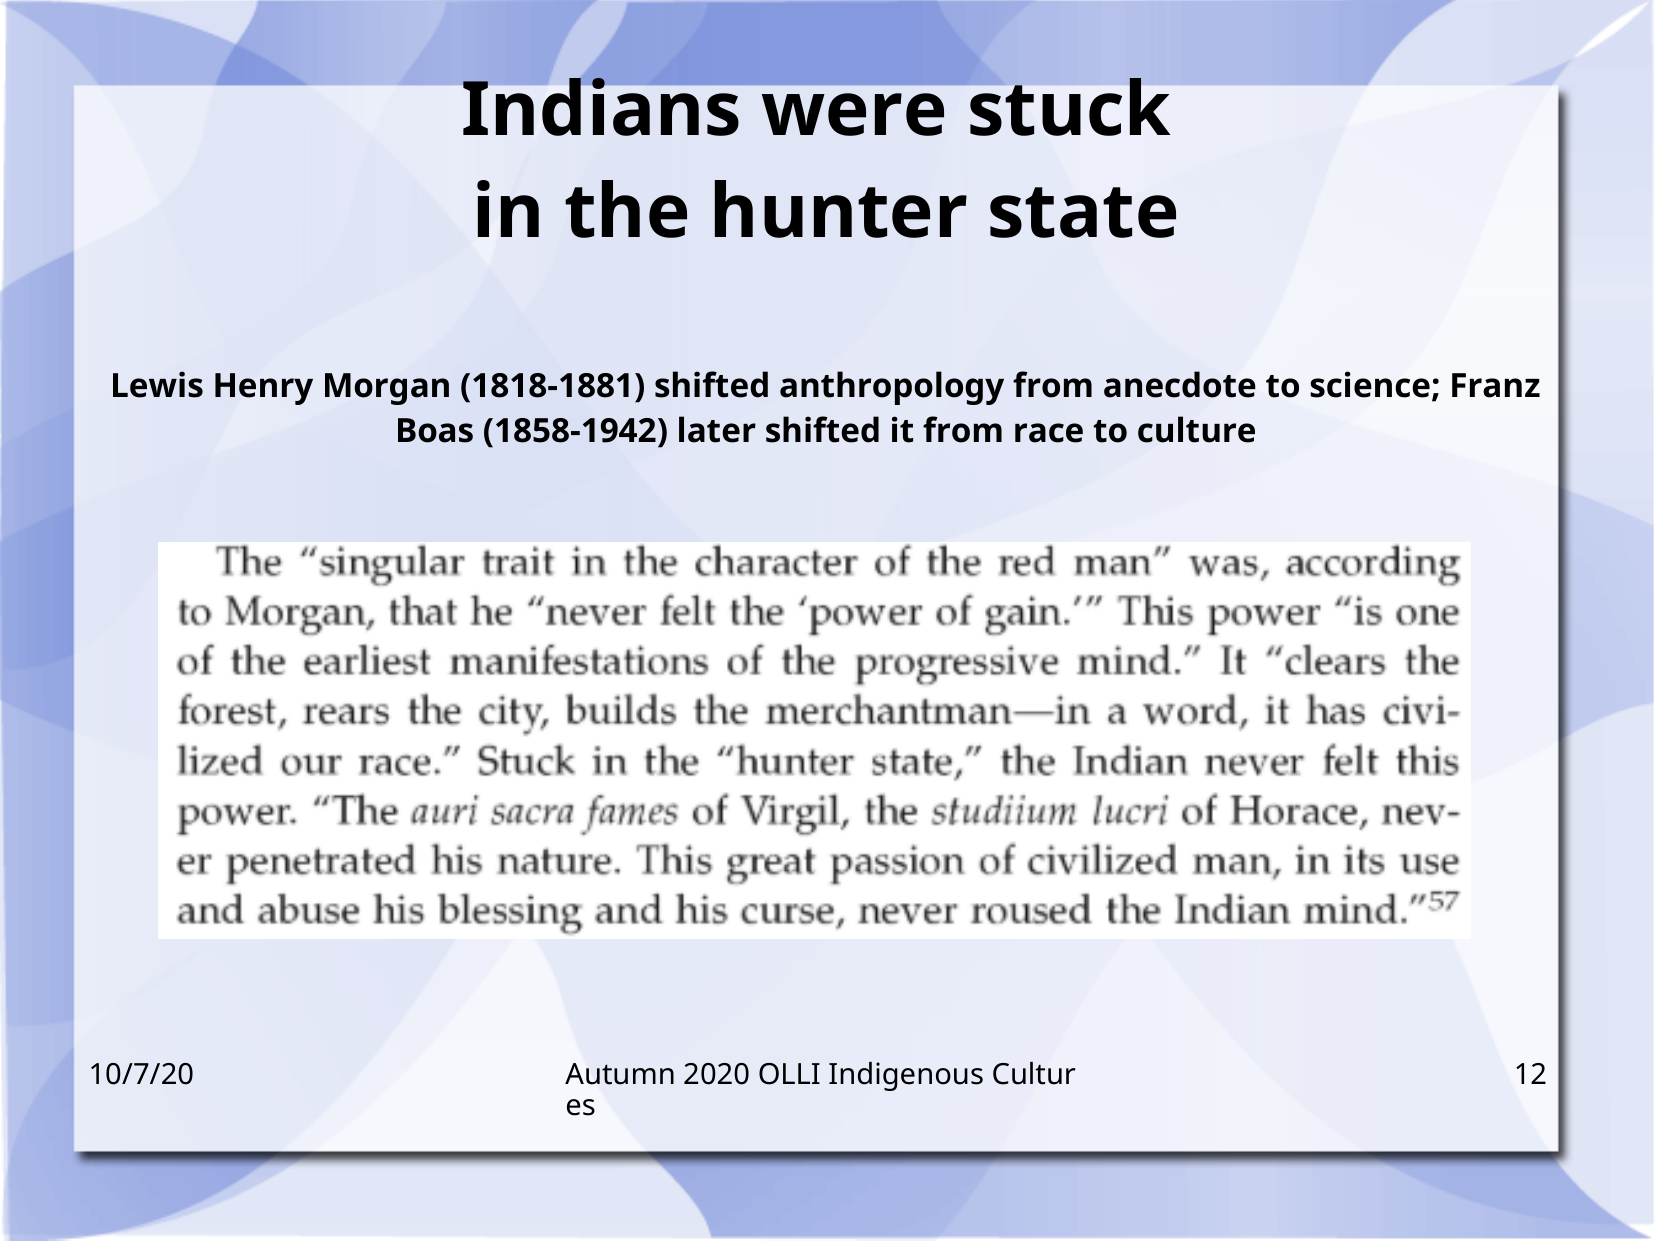

# Indians were stuck in the hunter state Lewis Henry Morgan (1818-1881) shifted anthropology from anecdote to science; Franz Boas (1858-1942) later shifted it from race to culture
10/7/20
Autumn 2020 OLLI Indigenous Cultures
12